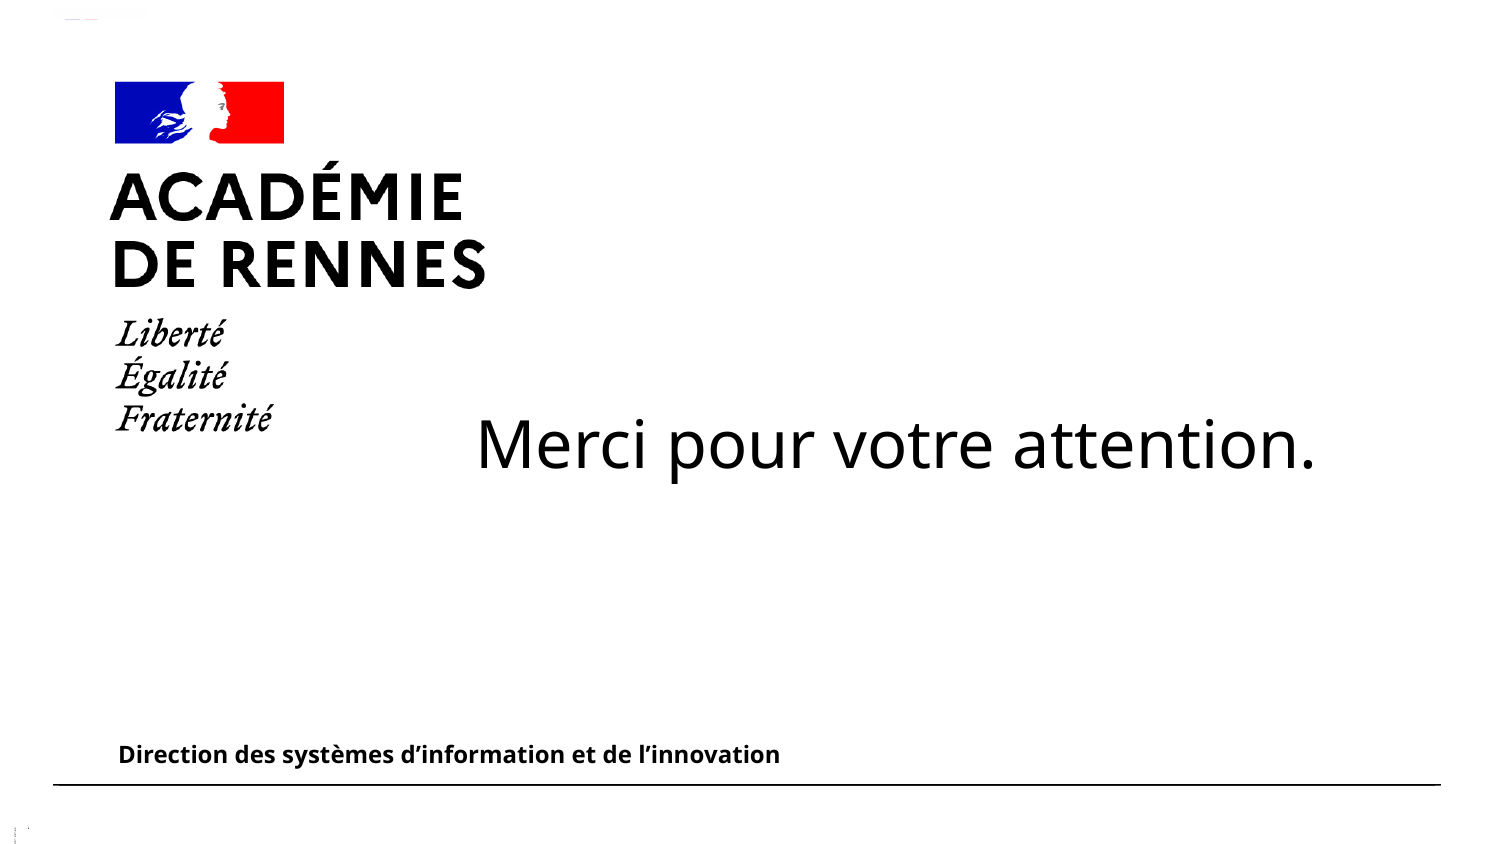

Merci pour votre attention.
Direction des systèmes d’information et de l’innovation